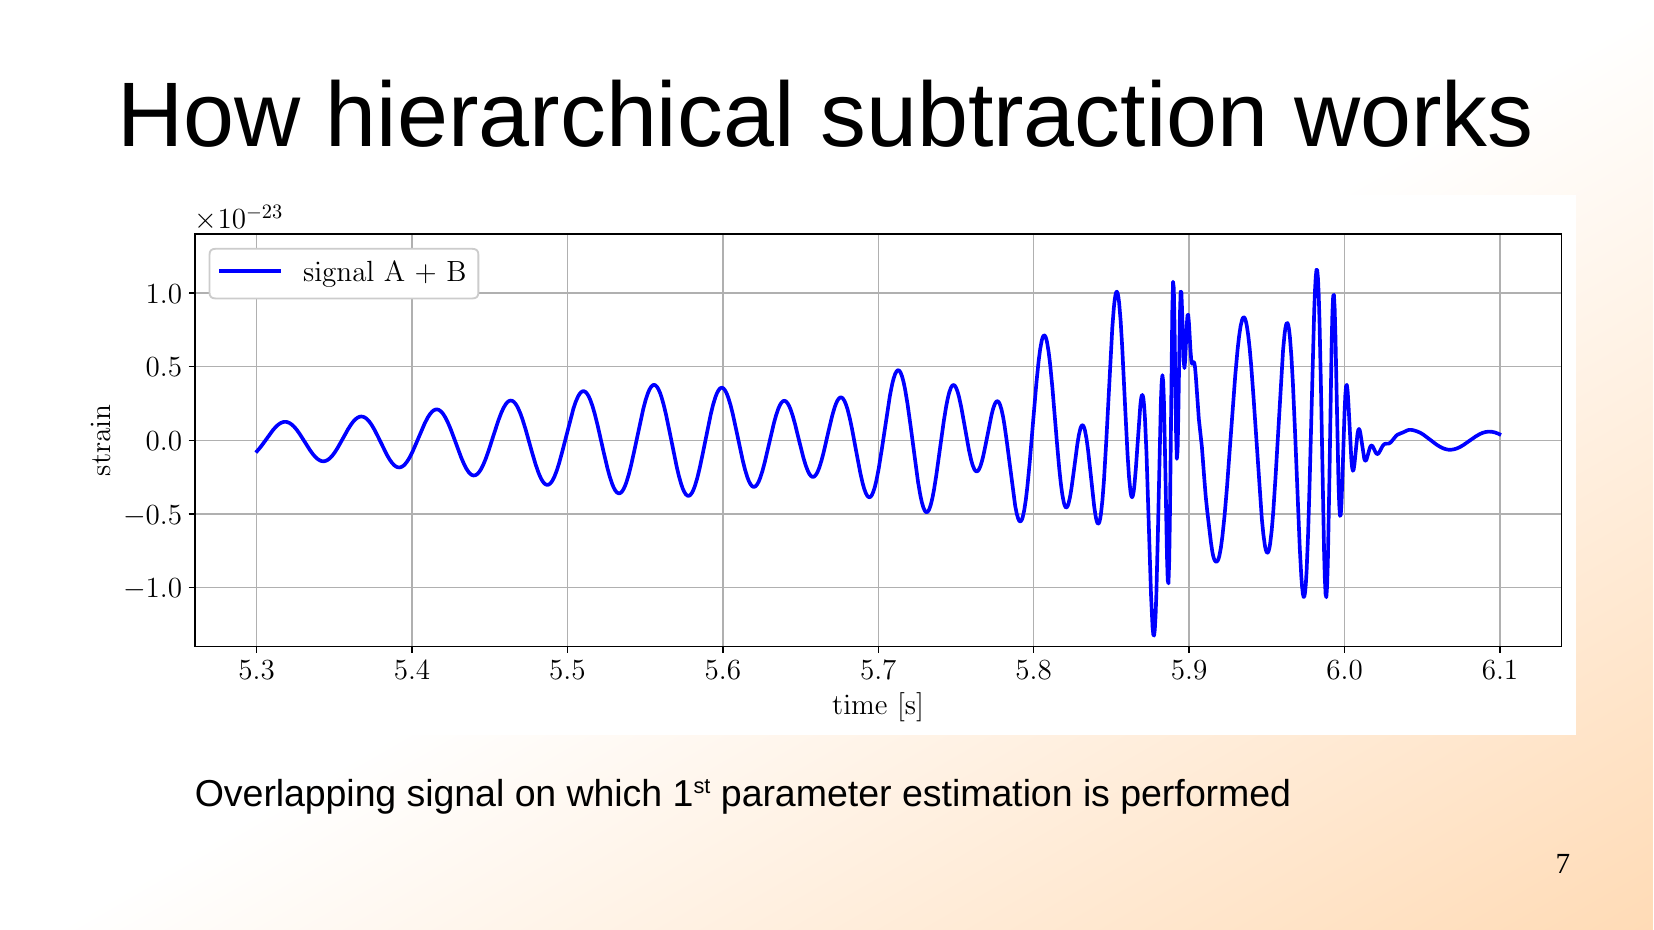

# How hierarchical subtraction works
Overlapping signal on which 1st parameter estimation is performed
7